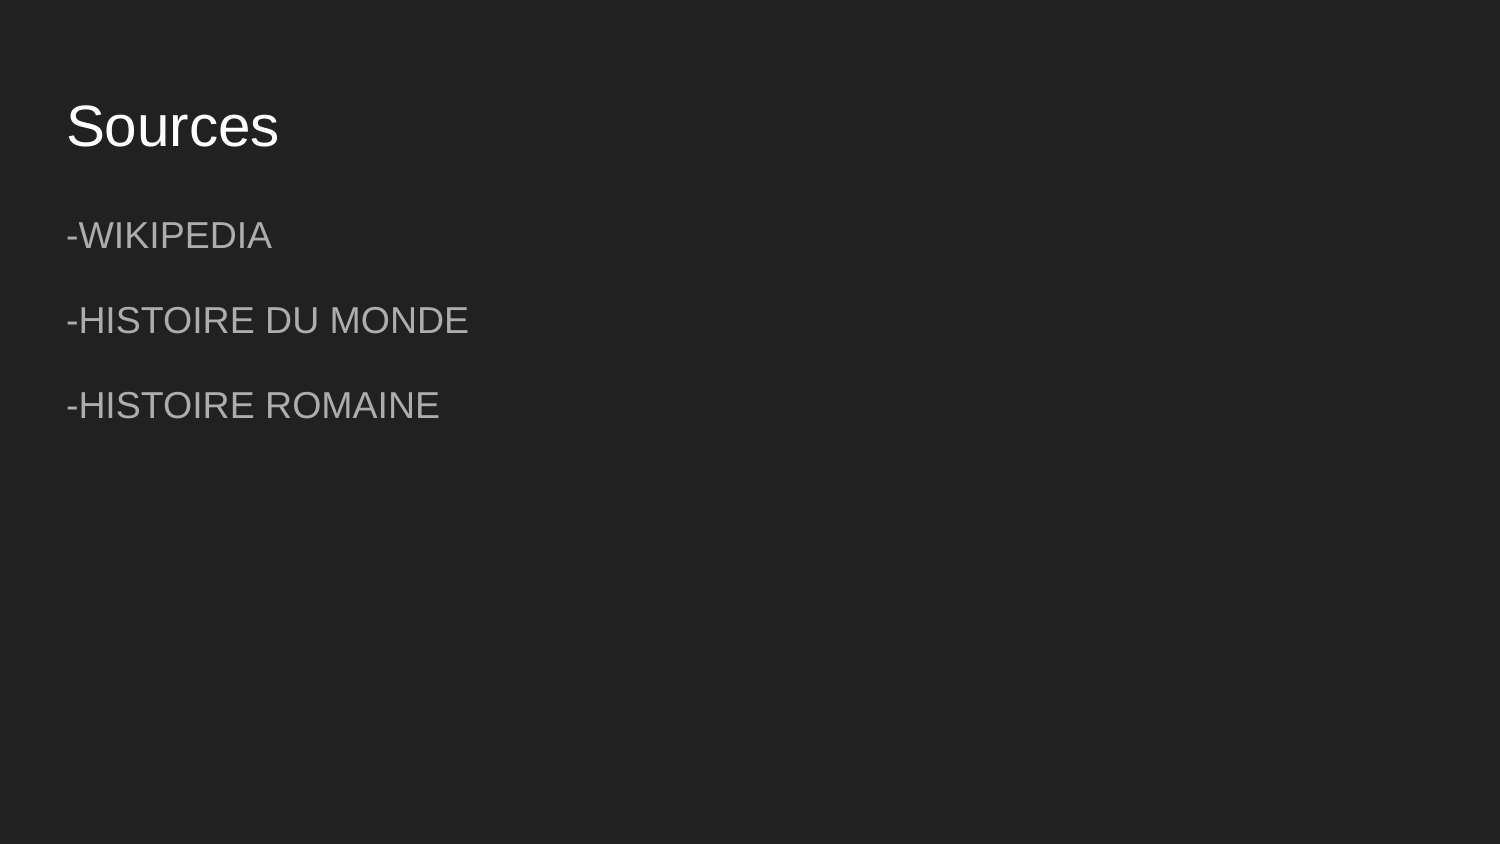

# Sources
-WIKIPEDIA
-HISTOIRE DU MONDE
-HISTOIRE ROMAINE